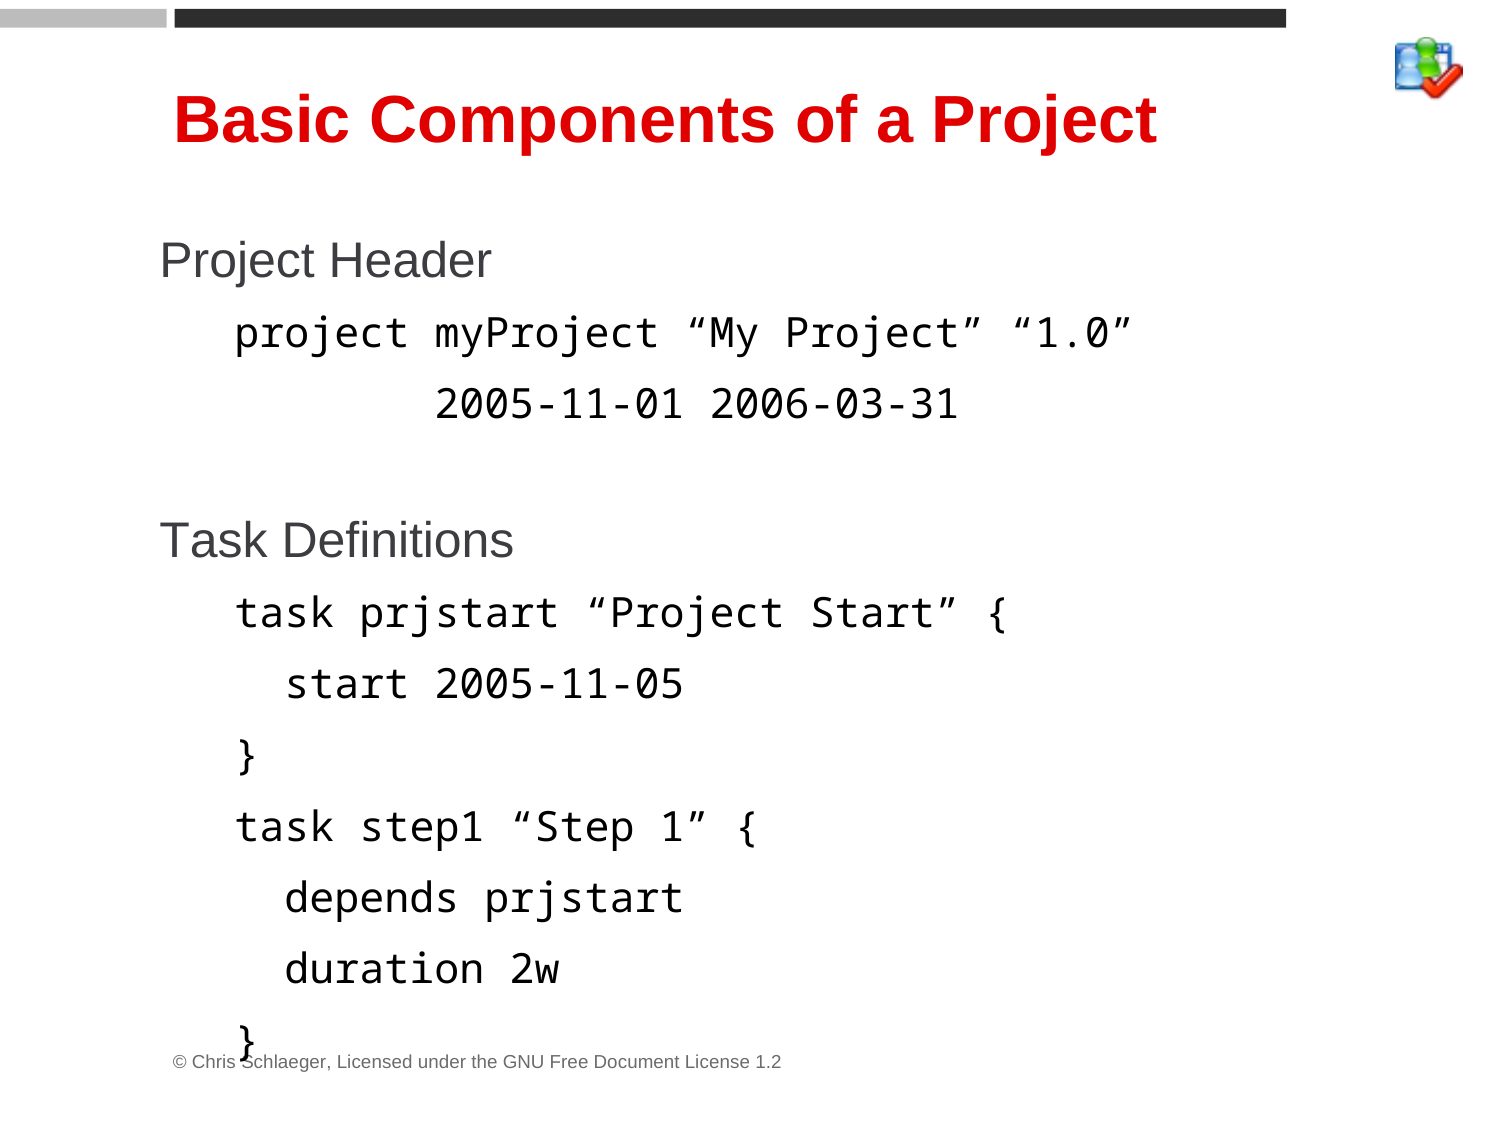

# Basic Components of a Project
Project Header
project myProject “My Project” “1.0”
 2005-11-01 2006-03-31
Task Definitions
task prjstart “Project Start” {
 start 2005-11-05
}
task step1 “Step 1” {
 depends prjstart
 duration 2w
}